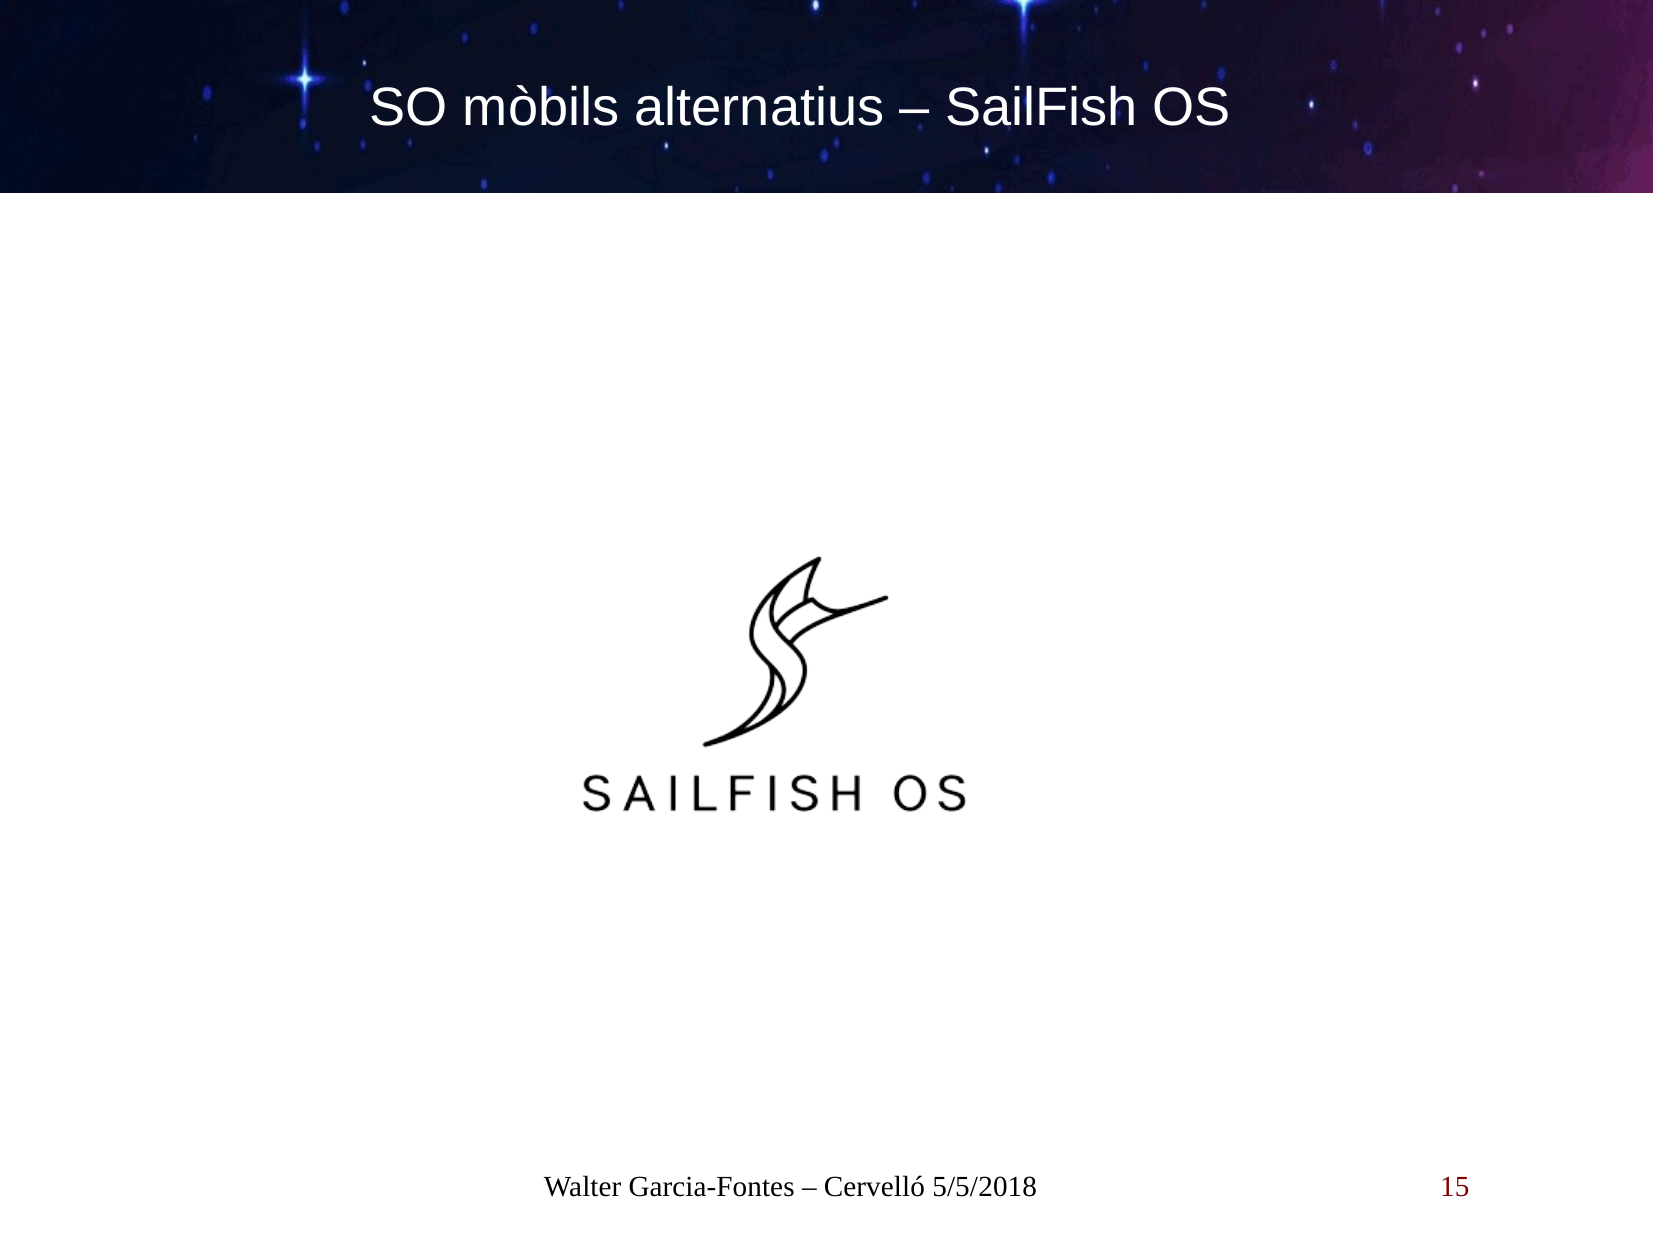

# SO mòbils alternatius – SailFish OS
Walter Garcia-Fontes - Cervelló - 5/05/2018
15